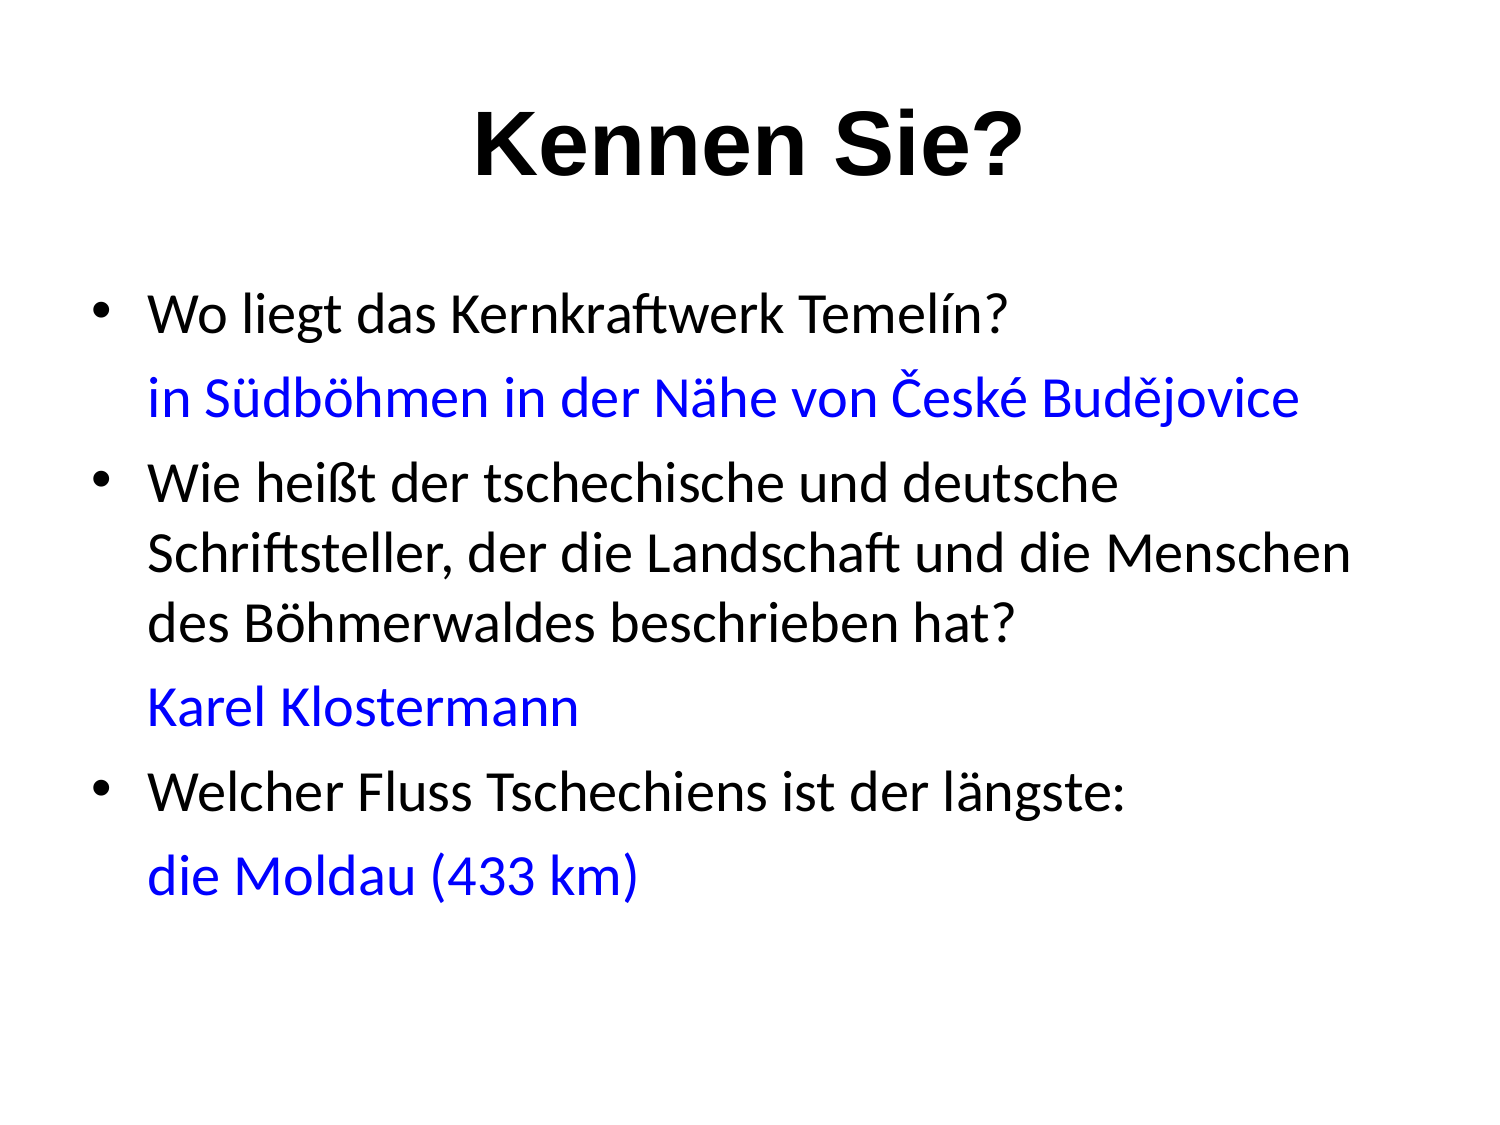

# Kennen Sie?
Wo liegt das Kernkraftwerk Temelín?
	in Südböhmen in der Nähe von České Budějovice
Wie heißt der tschechische und deutsche Schriftsteller, der die Landschaft und die Menschen des Böhmerwaldes beschrieben hat?
	Karel Klostermann
Welcher Fluss Tschechiens ist der längste:
	die Moldau (433 km)